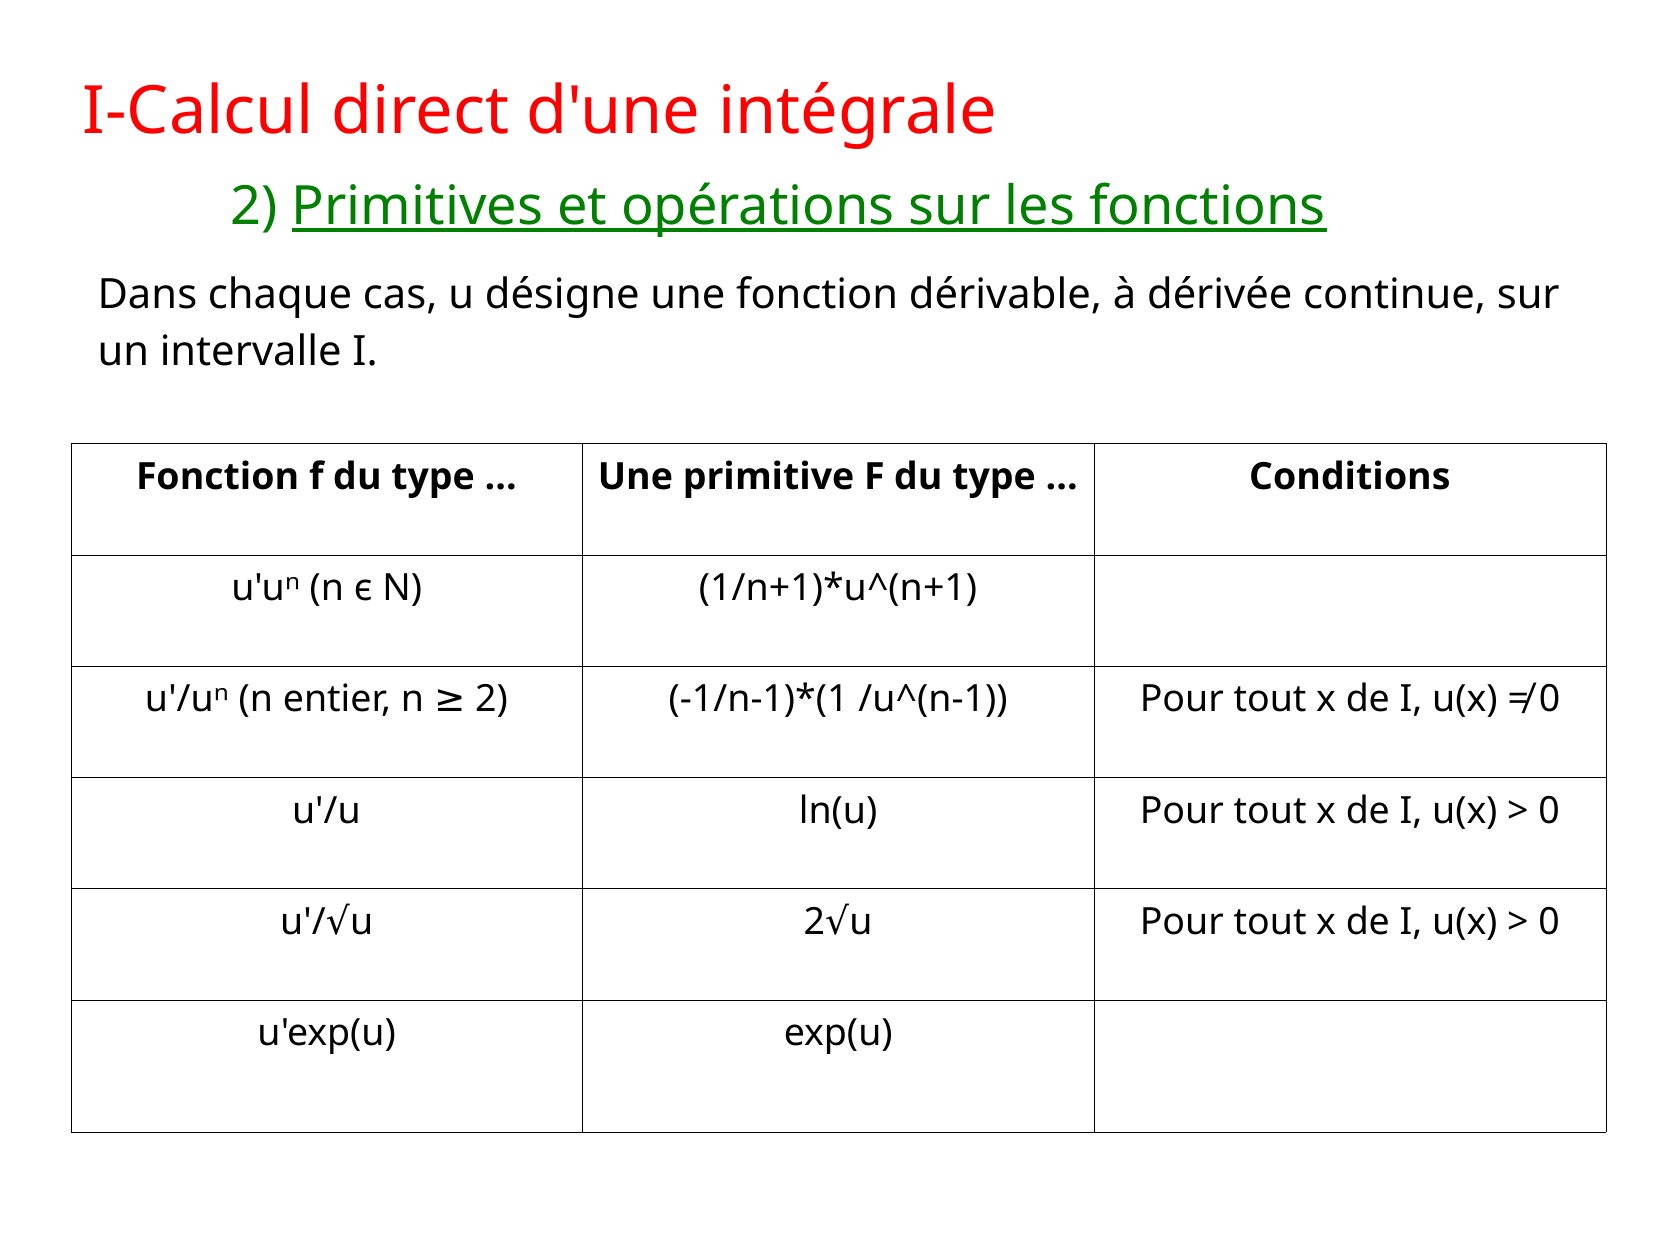

# I-Calcul direct d'une intégrale 2) Primitives et opérations sur les fonctions
Dans chaque cas, u désigne une fonction dérivable, à dérivée continue, sur un intervalle I.
| Fonction f du type ... | Une primitive F du type ... | Conditions |
| --- | --- | --- |
| u'uⁿ (n є N) | (1/n+1)\*u^(n+1) | |
| u'/uⁿ (n entier, n ≥ 2) | (-1/n-1)\*(1 /u^(n-1)) | Pour tout x de I, u(x) ≠ 0 |
| u'/u | ln(u) | Pour tout x de I, u(x) > 0 |
| u'/√u | 2√u | Pour tout x de I, u(x) > 0 |
| u'exp(u) | exp(u) | |